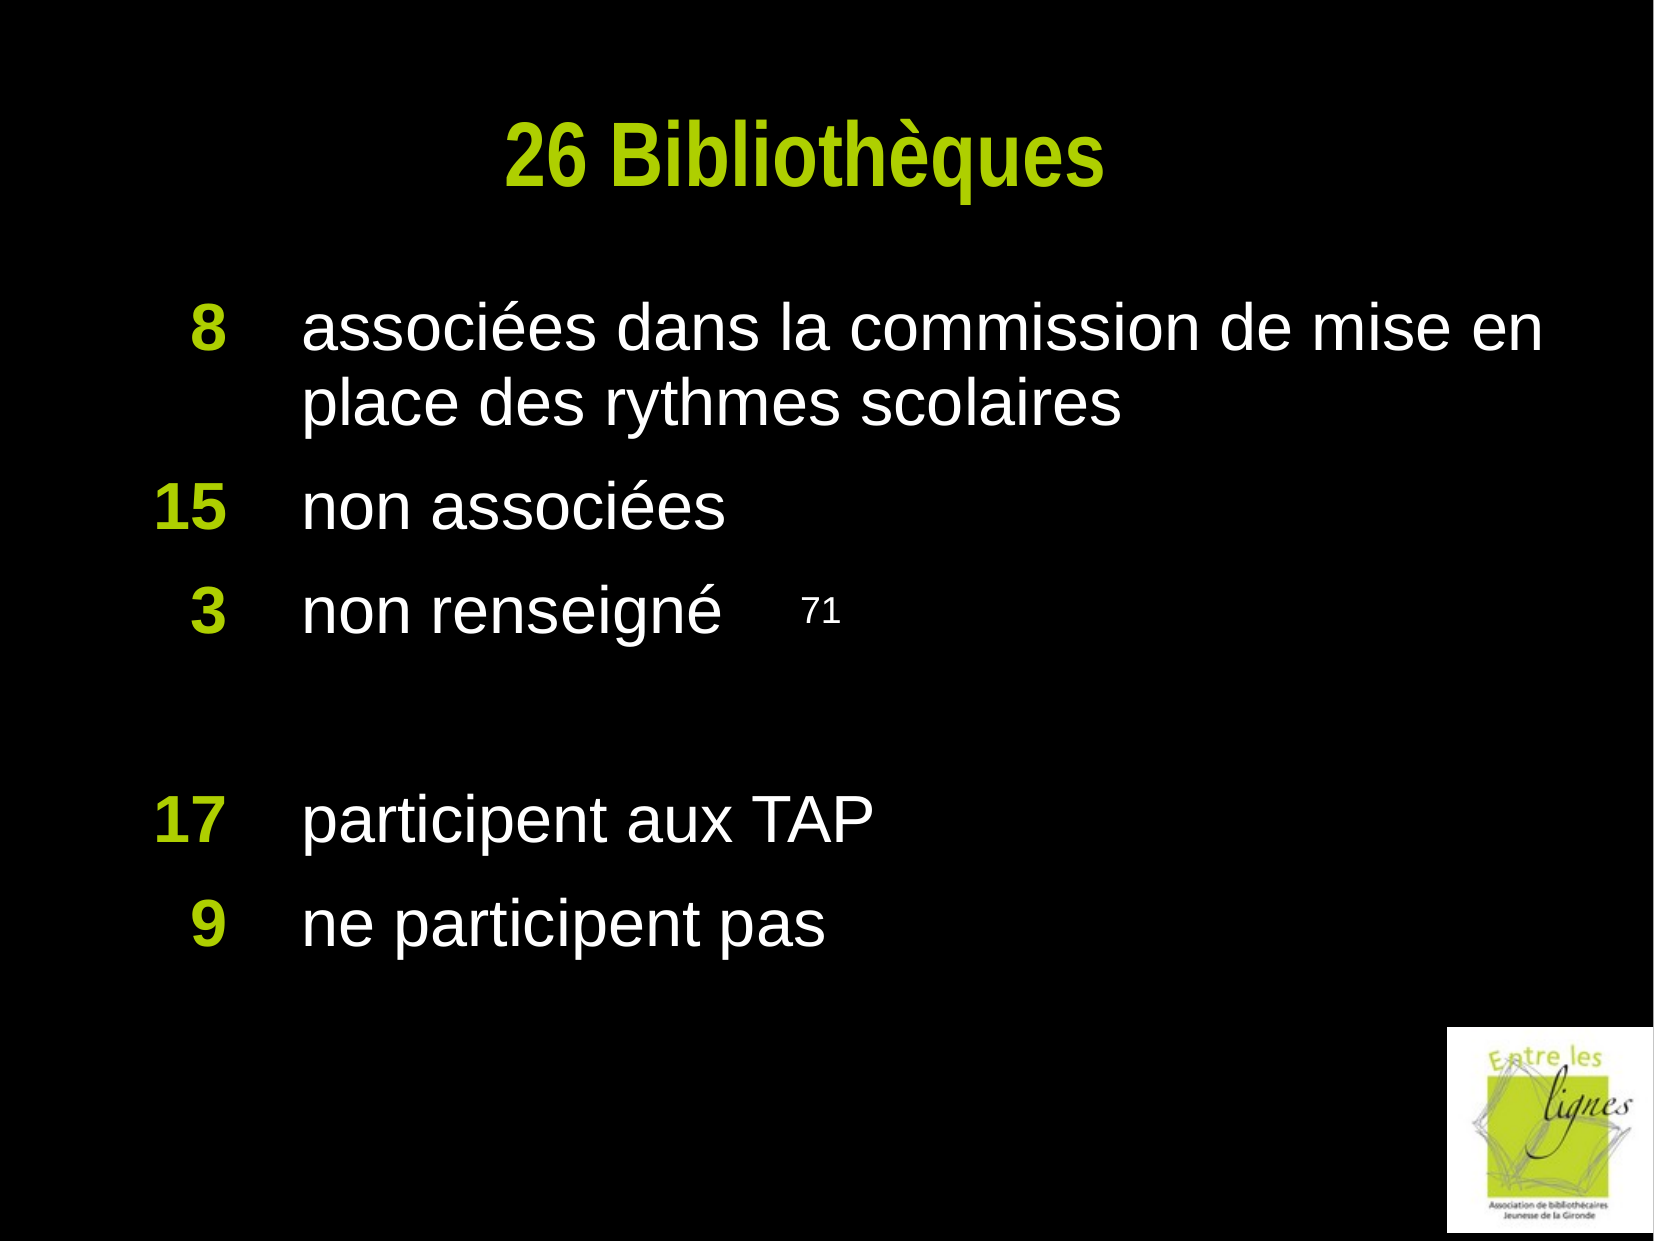

71
# 26 Bibliothèques
 8 	associées dans la commission de mise en 		place des rythmes scolaires
15 	non associées
 3 	non renseigné
17	participent aux TAP
 9	ne participent pas